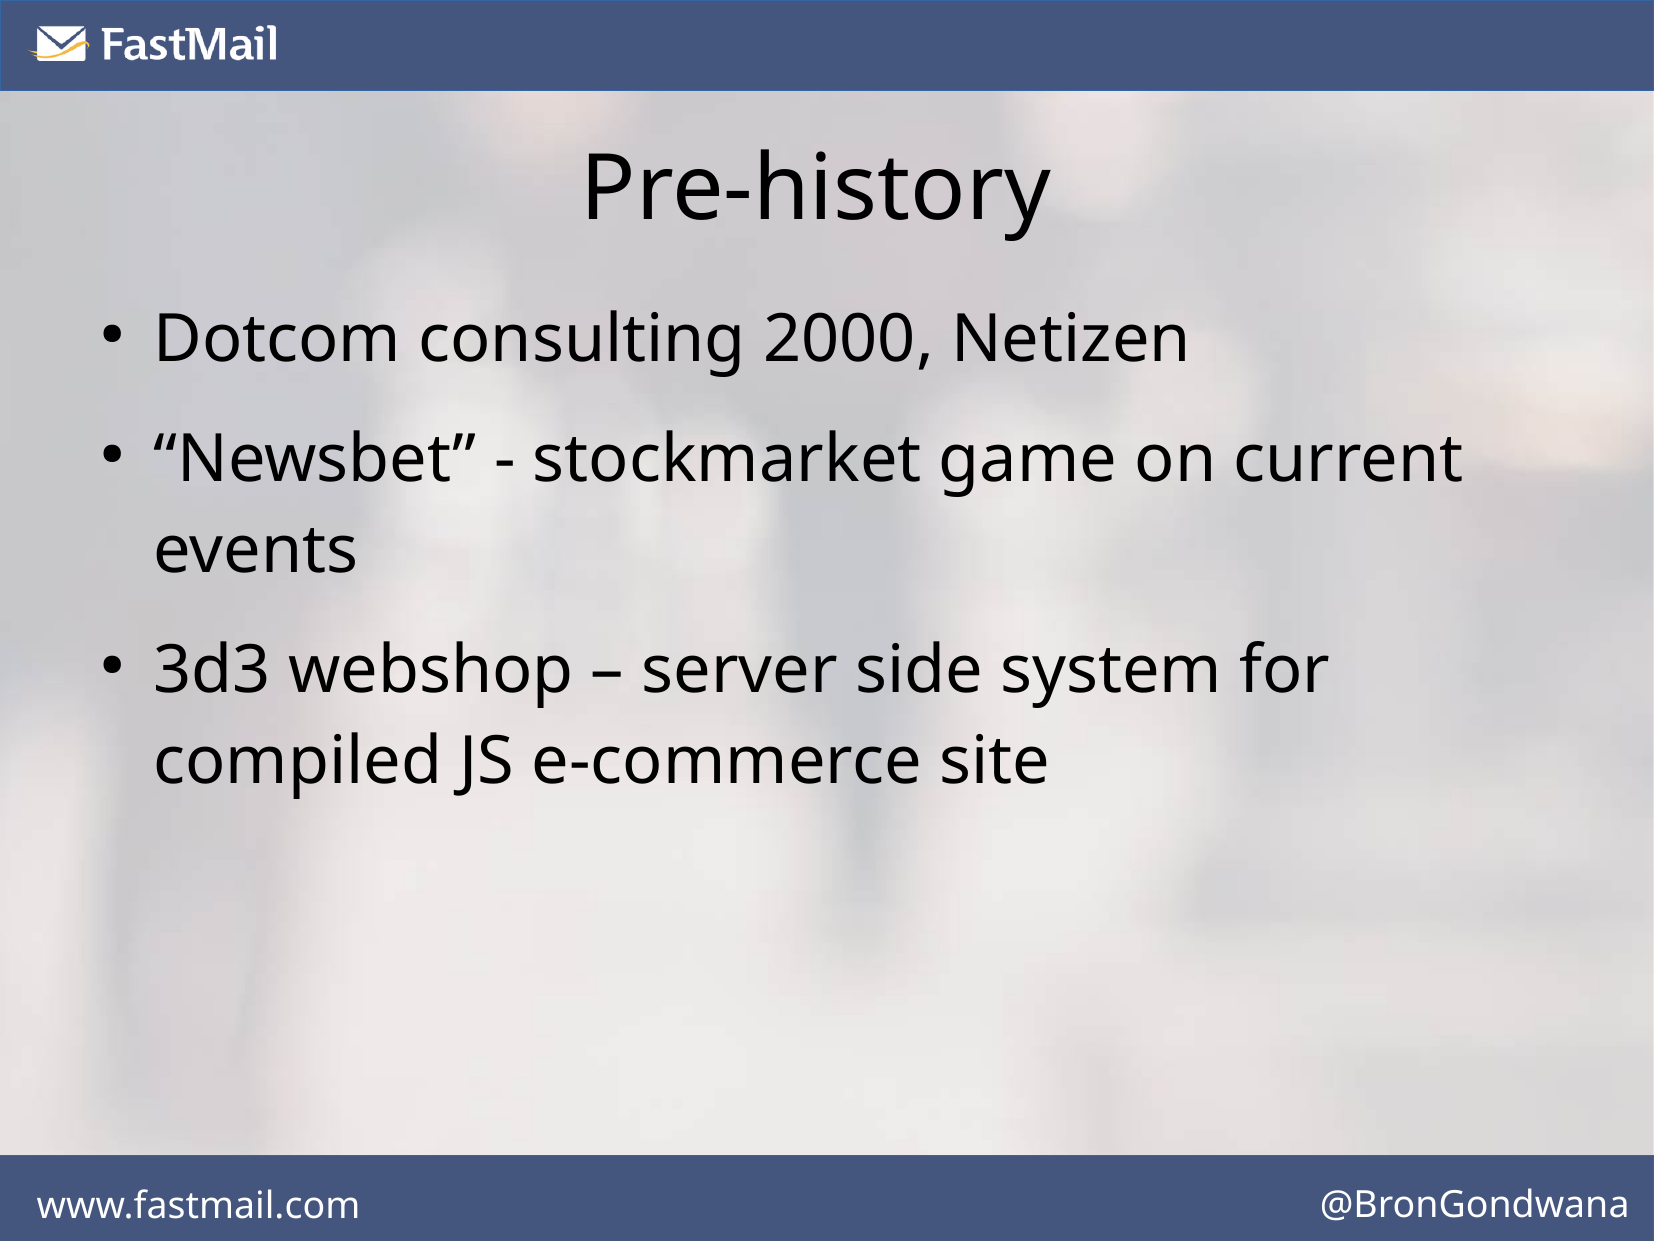

# Pre-history
Dotcom consulting 2000, Netizen
“Newsbet” - stockmarket game on current events
3d3 webshop – server side system for compiled JS e-commerce site